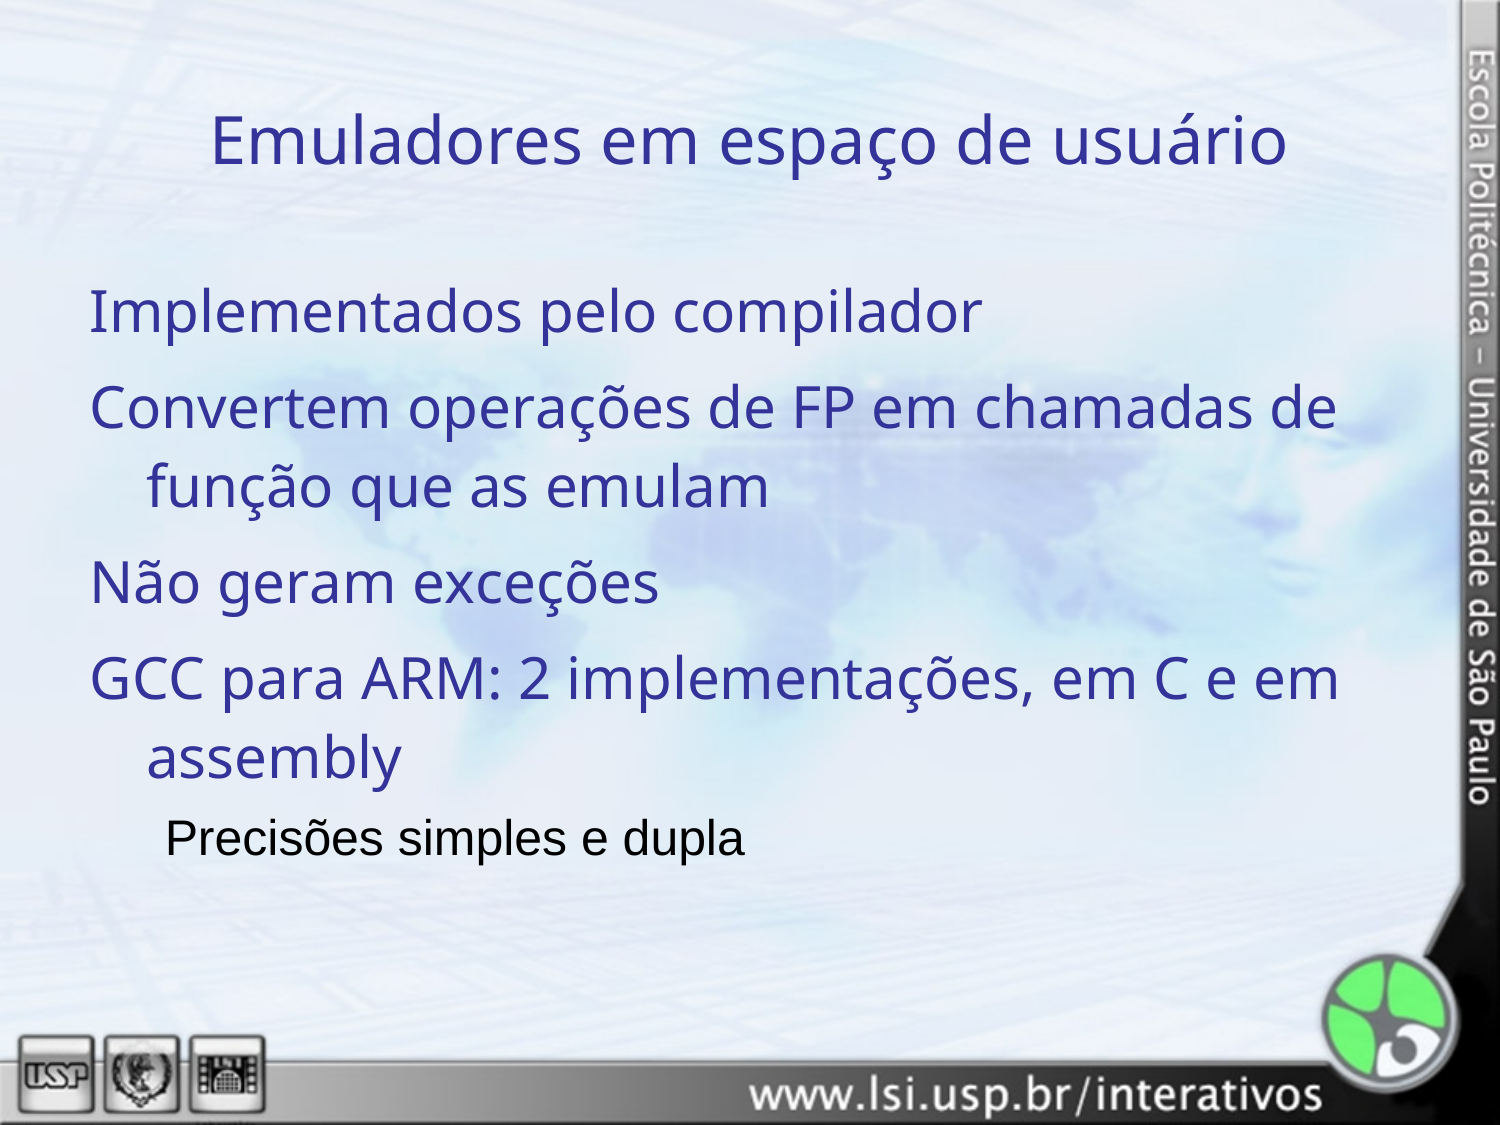

# Emuladores em espaço de usuário
Implementados pelo compilador
Convertem operações de FP em chamadas de função que as emulam
Não geram exceções
GCC para ARM: 2 implementações, em C e em assembly
Precisões simples e dupla